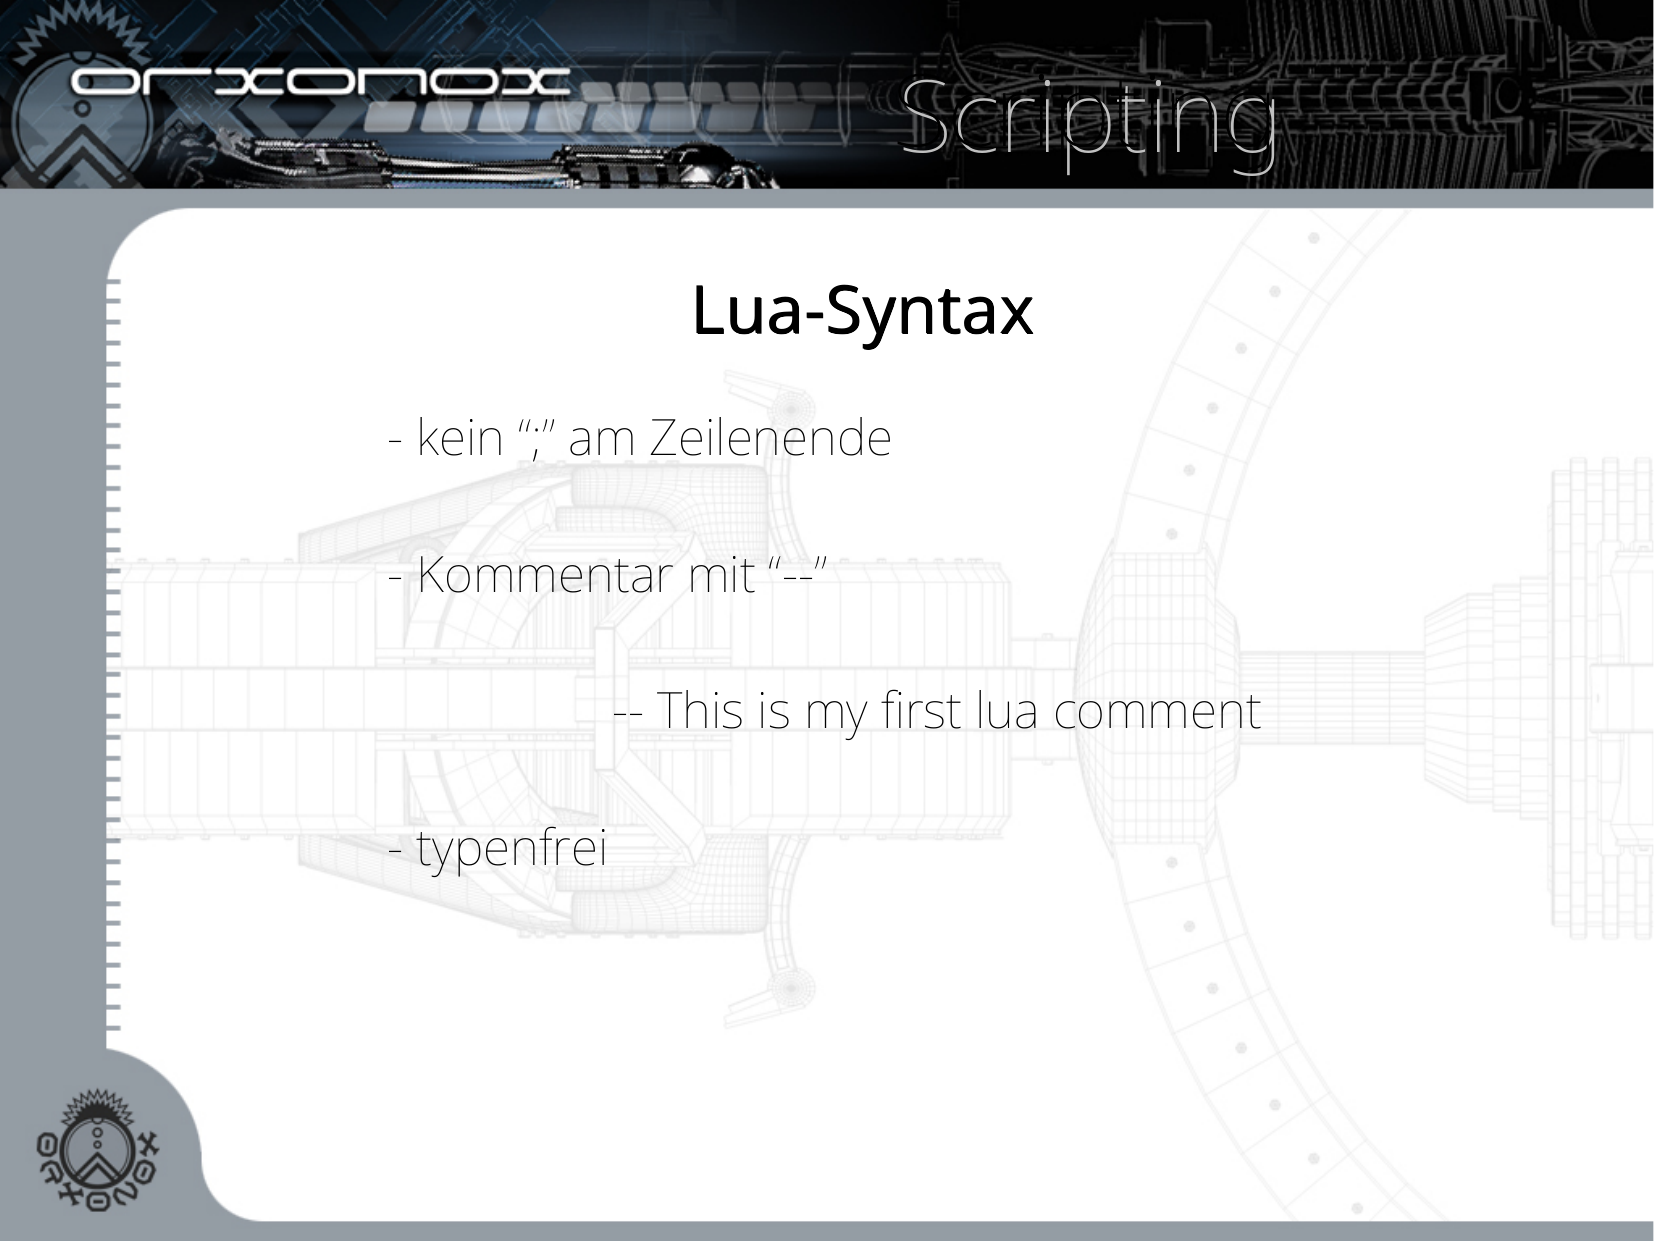

Scripting
Lua-Syntax
- kein “;” am Zeilenende
- Kommentar mit “--”
			-- This is my first lua comment
- typenfrei